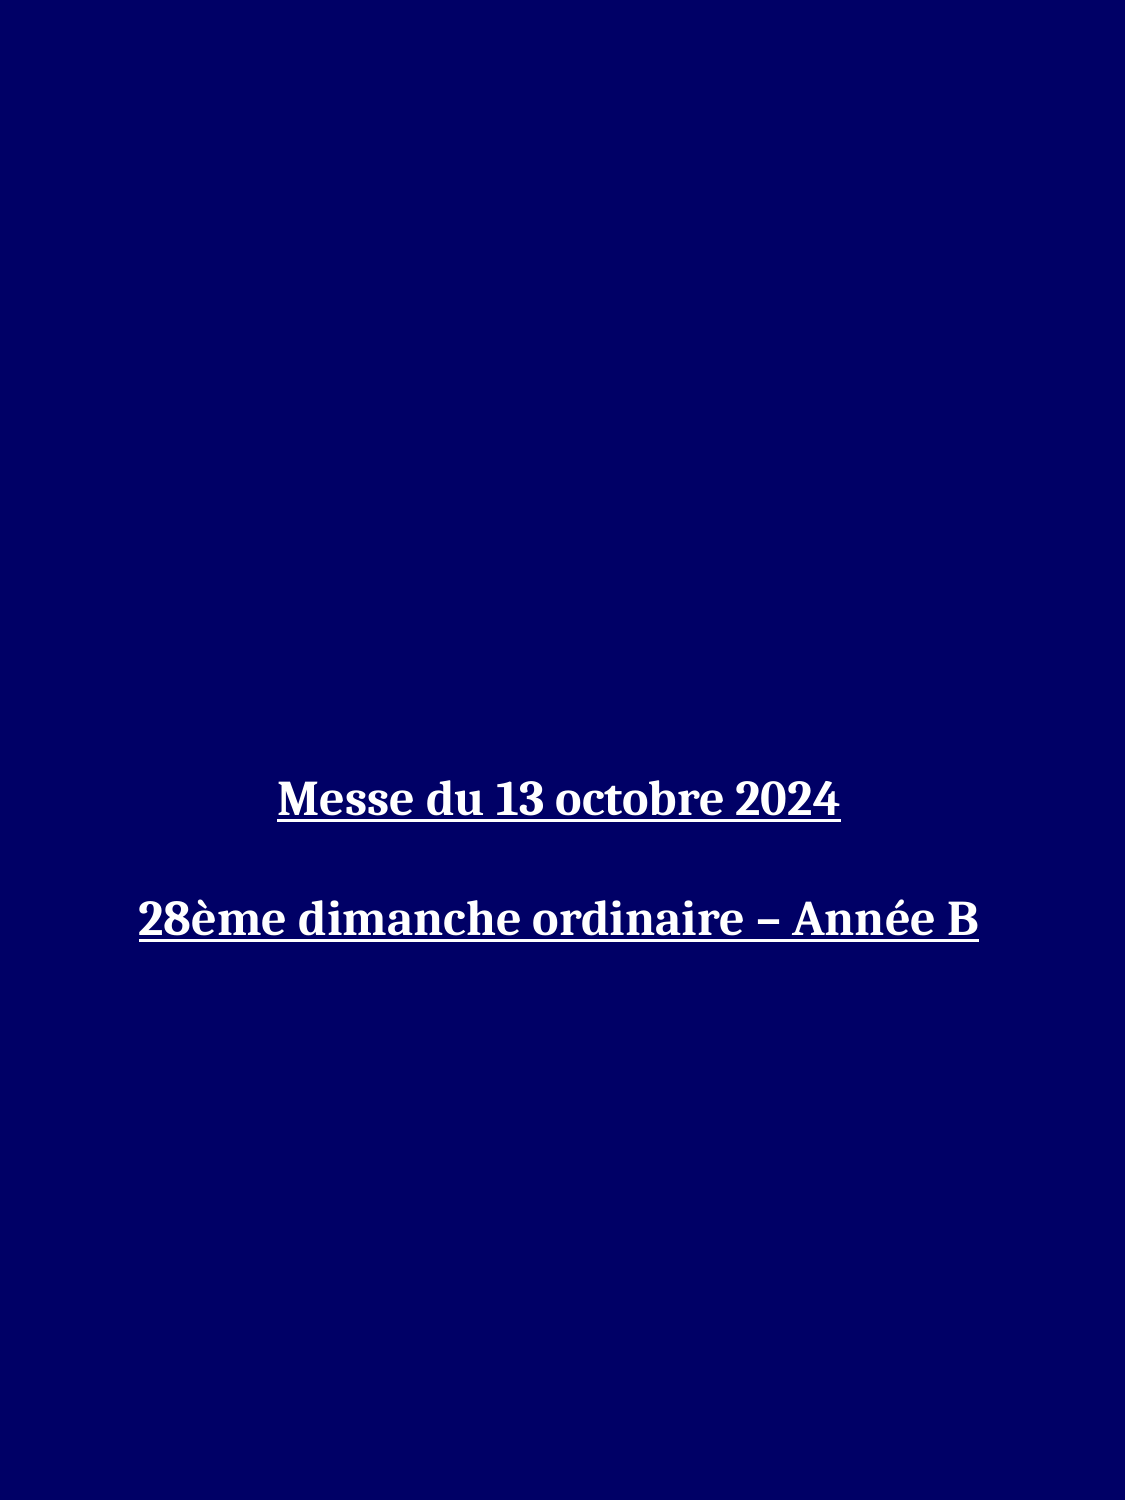

Messe du 13 octobre 2024
28ème dimanche ordinaire – Année B